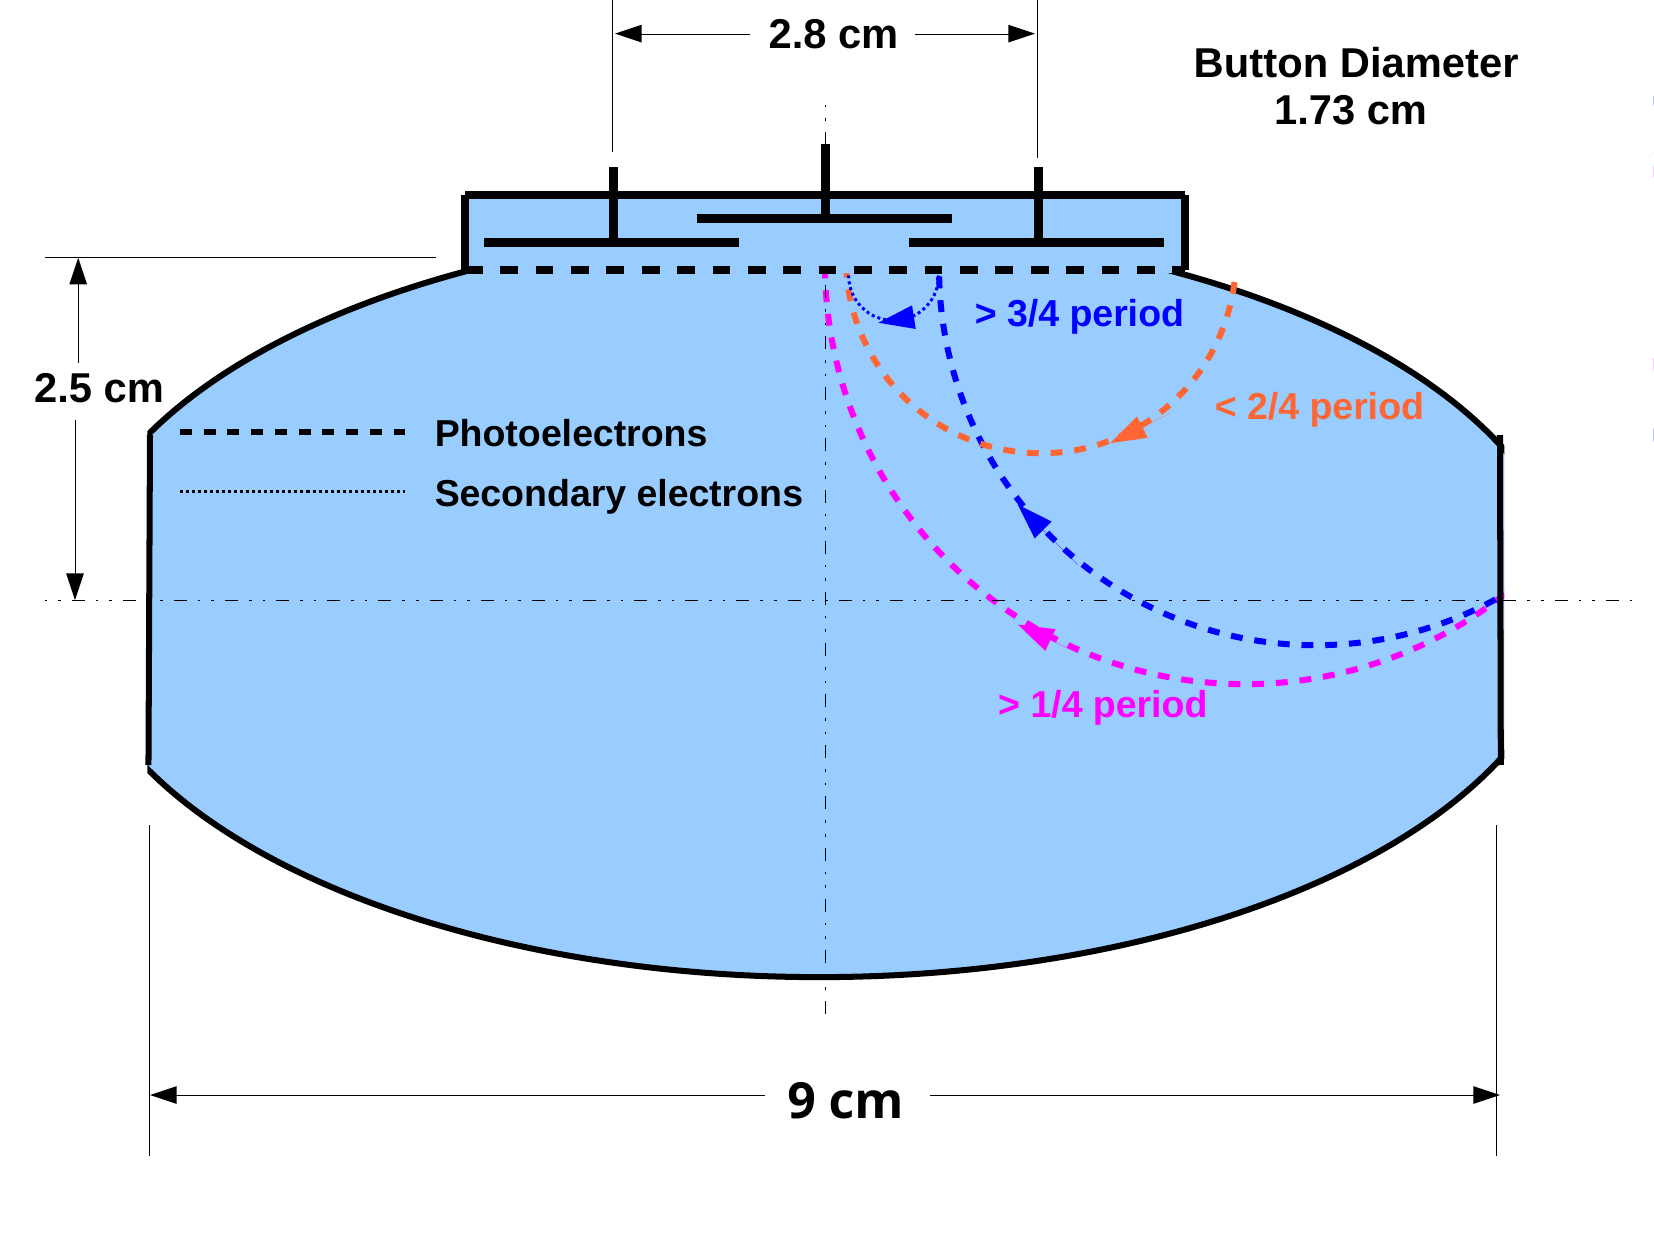

2.8 cm
Button Diameter
 1.73 cm
> 3/4 period
2.5 cm
< 2/4 period
Photoelectrons
Secondary electrons
> 1/4 period
9 cm